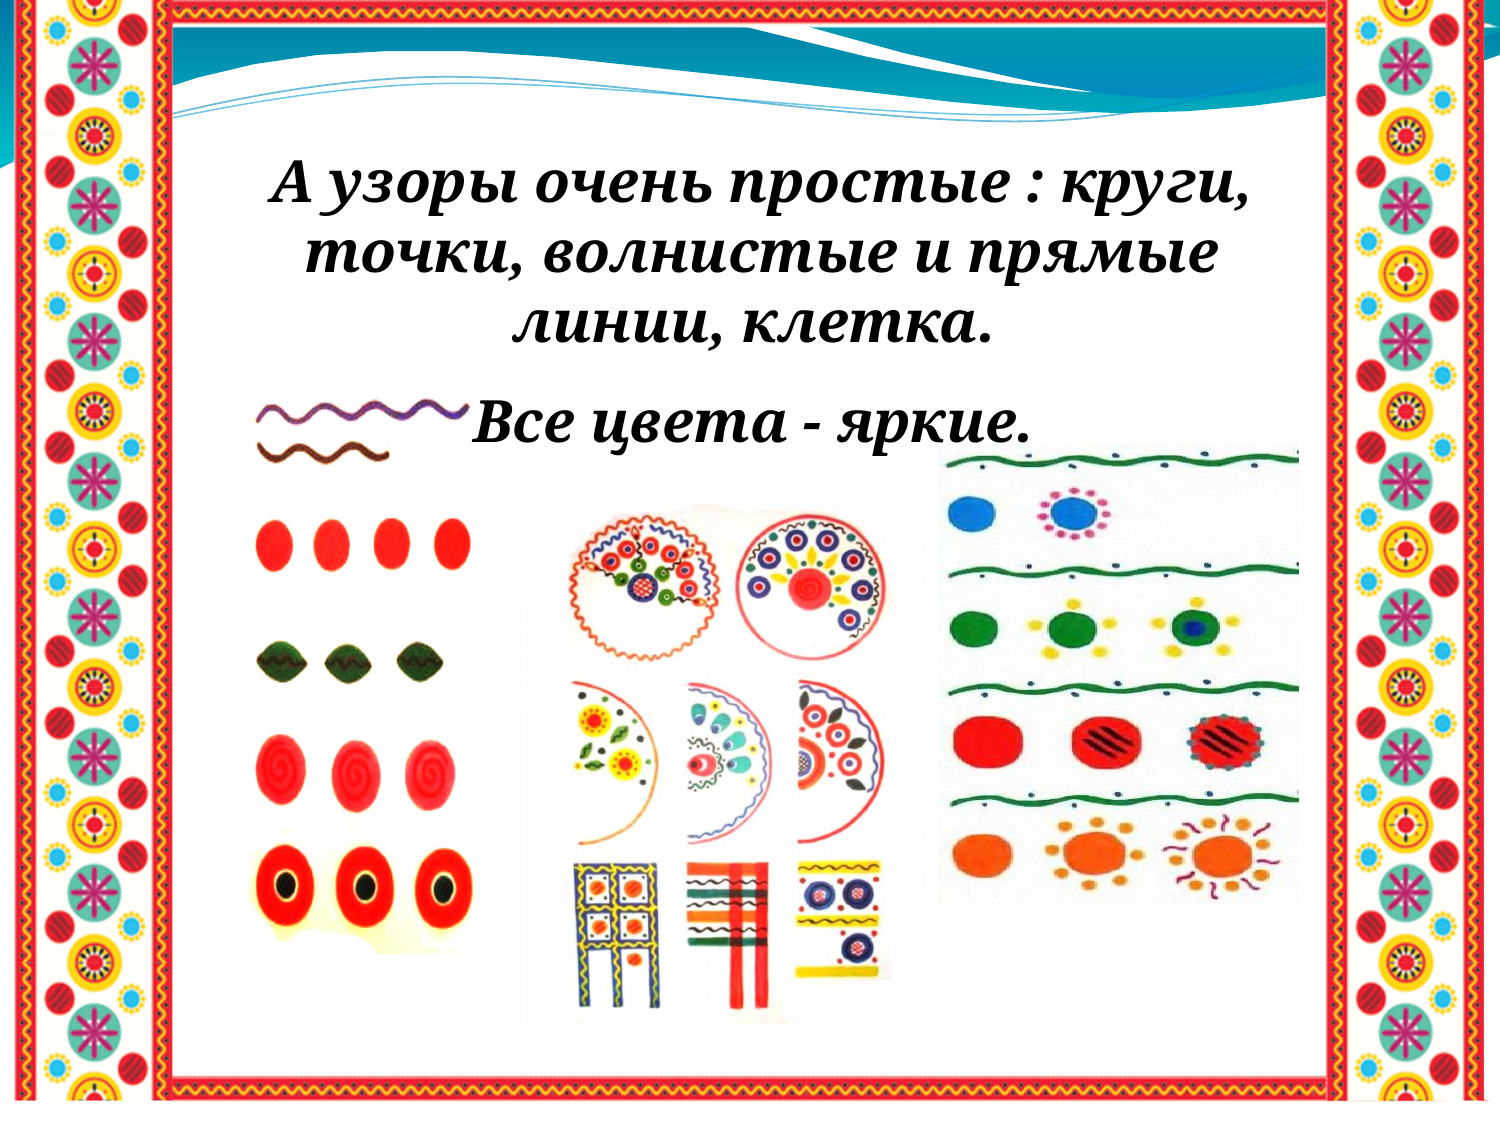

# А узоры очень простые : круги, точки, волнистые и прямые линии, клетка.
Все цвета - яркие.